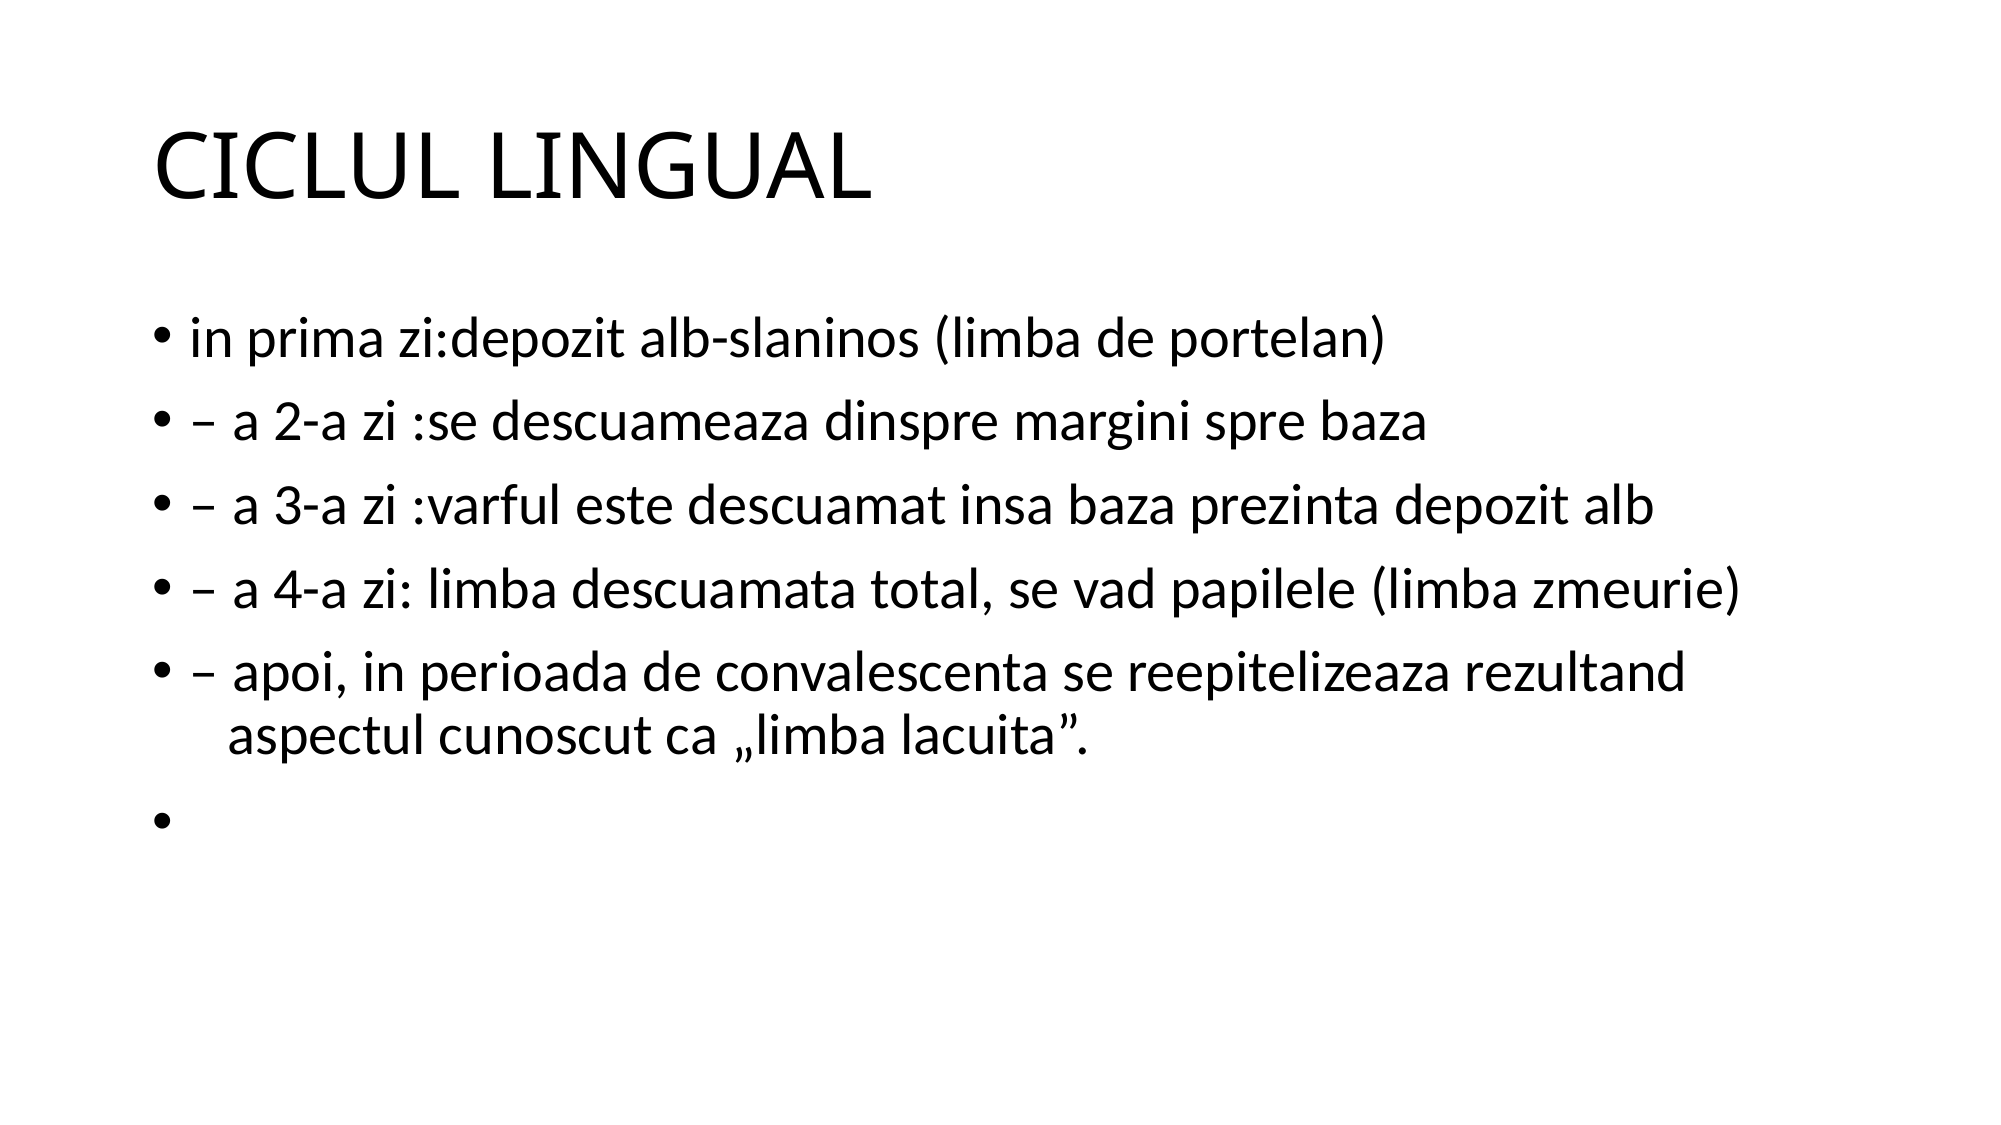

# CICLUL LINGUAL
in prima zi:depozit alb-slaninos (limba de portelan)
– a 2-a zi :se descuameaza dinspre margini spre baza
– a 3-a zi :varful este descuamat insa baza prezinta depozit alb
– a 4-a zi: limba descuamata total, se vad papilele (limba zmeurie)
– apoi, in perioada de convalescenta se reepitelizeaza rezultand aspectul cunoscut ca „limba lacuita”.